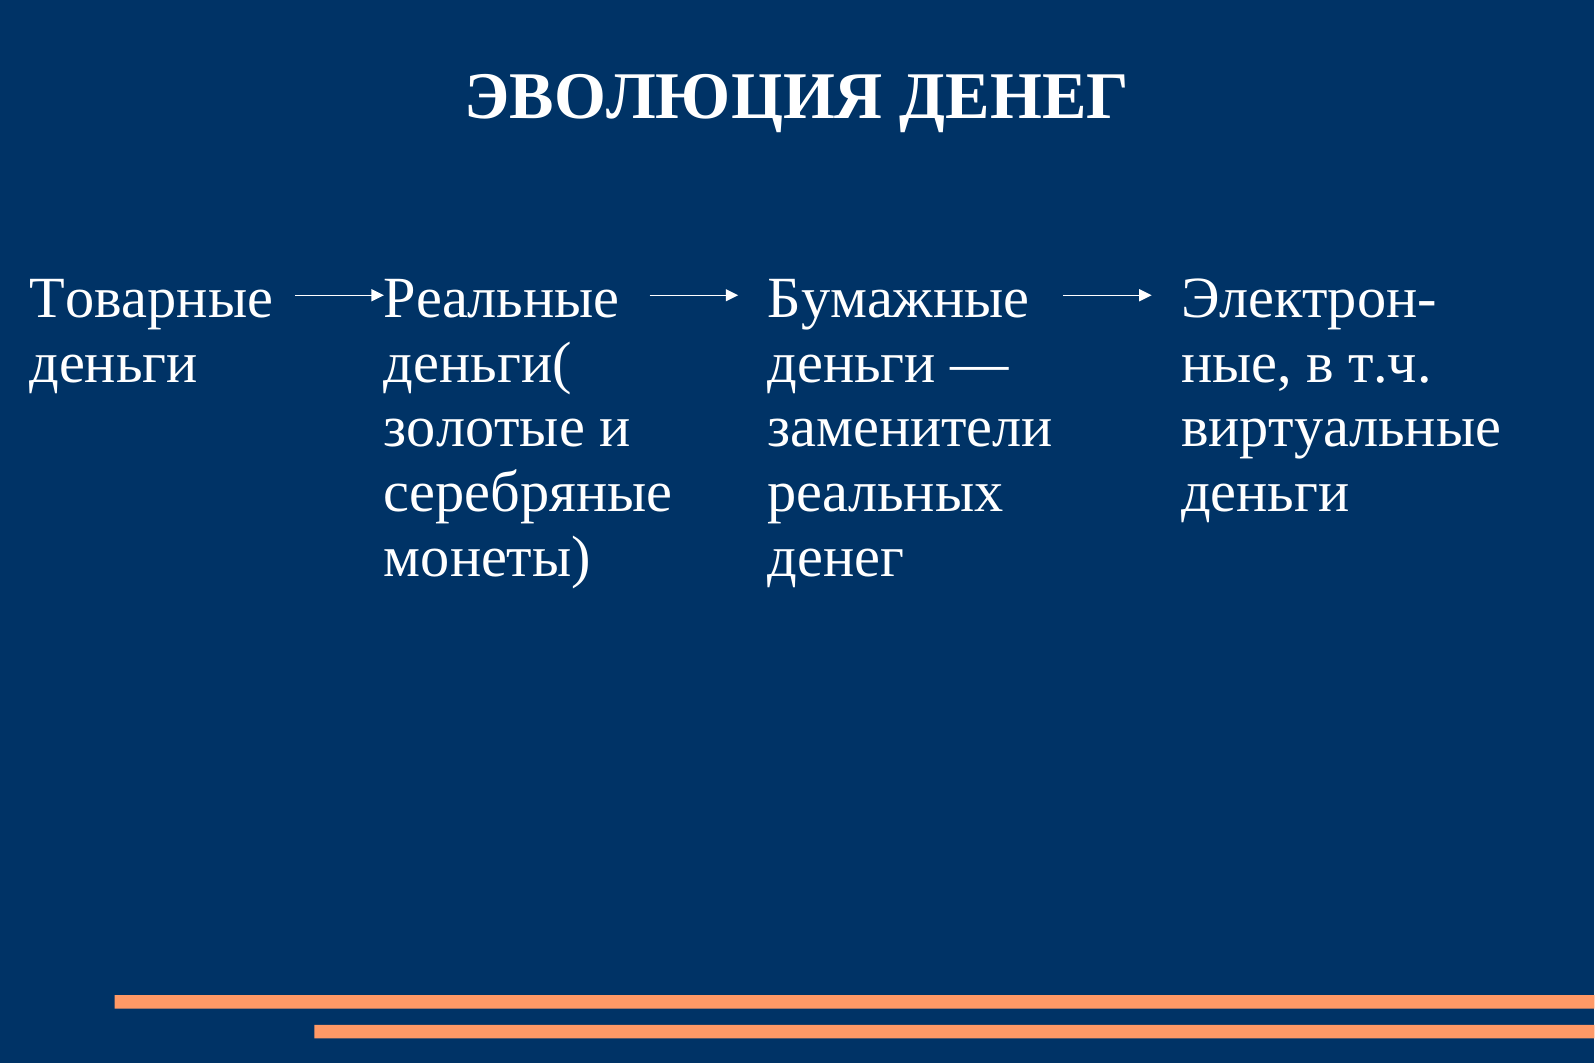

ЭВОЛЮЦИЯ ДЕНЕГ
Товарные
деньги
Реальные
деньги(
золотые и
серебряные монеты)
Бумажные
деньги — заменители реальных денег
Электрон-ные, в т.ч. виртуальные деньги